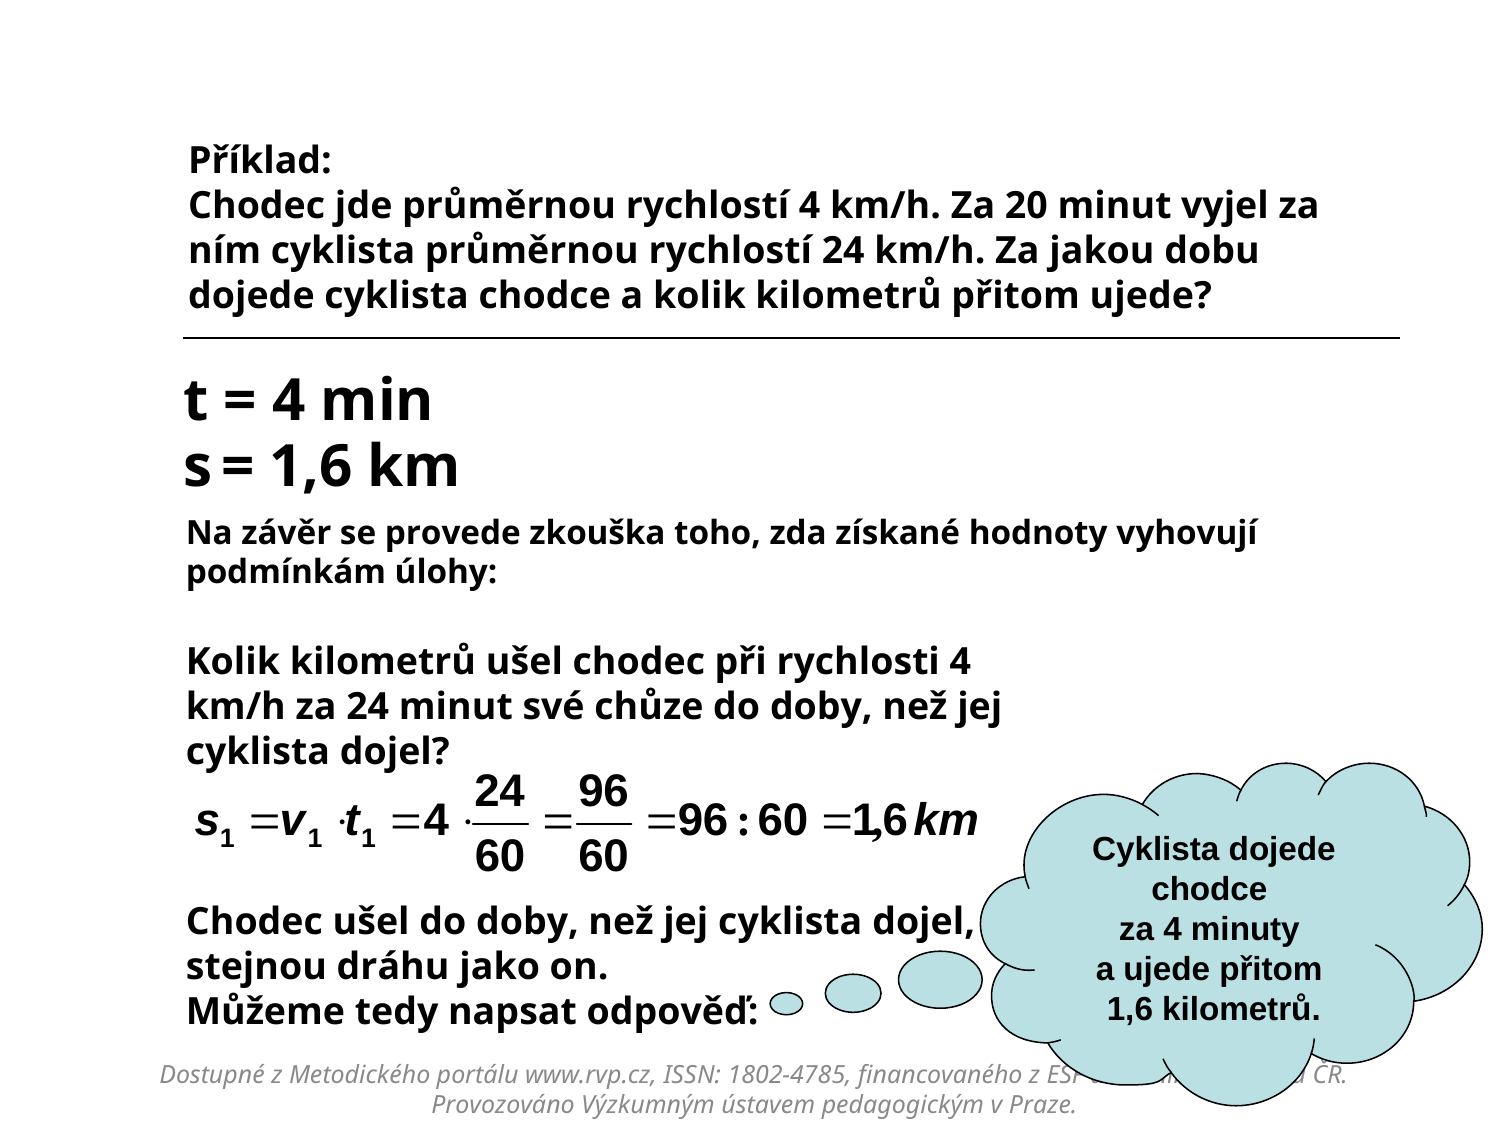

Příklad:
Chodec jde průměrnou rychlostí 4 km/h. Za 20 minut vyjel za ním cyklista průměrnou rychlostí 24 km/h. Za jakou dobu dojede cyklista chodce a kolik kilometrů přitom ujede?
t = 4 min
s = 1,6 km
Na závěr se provede zkouška toho, zda získané hodnoty vyhovují podmínkám úlohy:
Kolik kilometrů ušel chodec při rychlosti 4 km/h za 24 minut své chůze do doby, než jej cyklista dojel?
Cyklista dojede chodce
za 4 minuty
a ujede přitom
1,6 kilometrů.
Chodec ušel do doby, než jej cyklista dojel, stejnou dráhu jako on.
Můžeme tedy napsat odpověď: